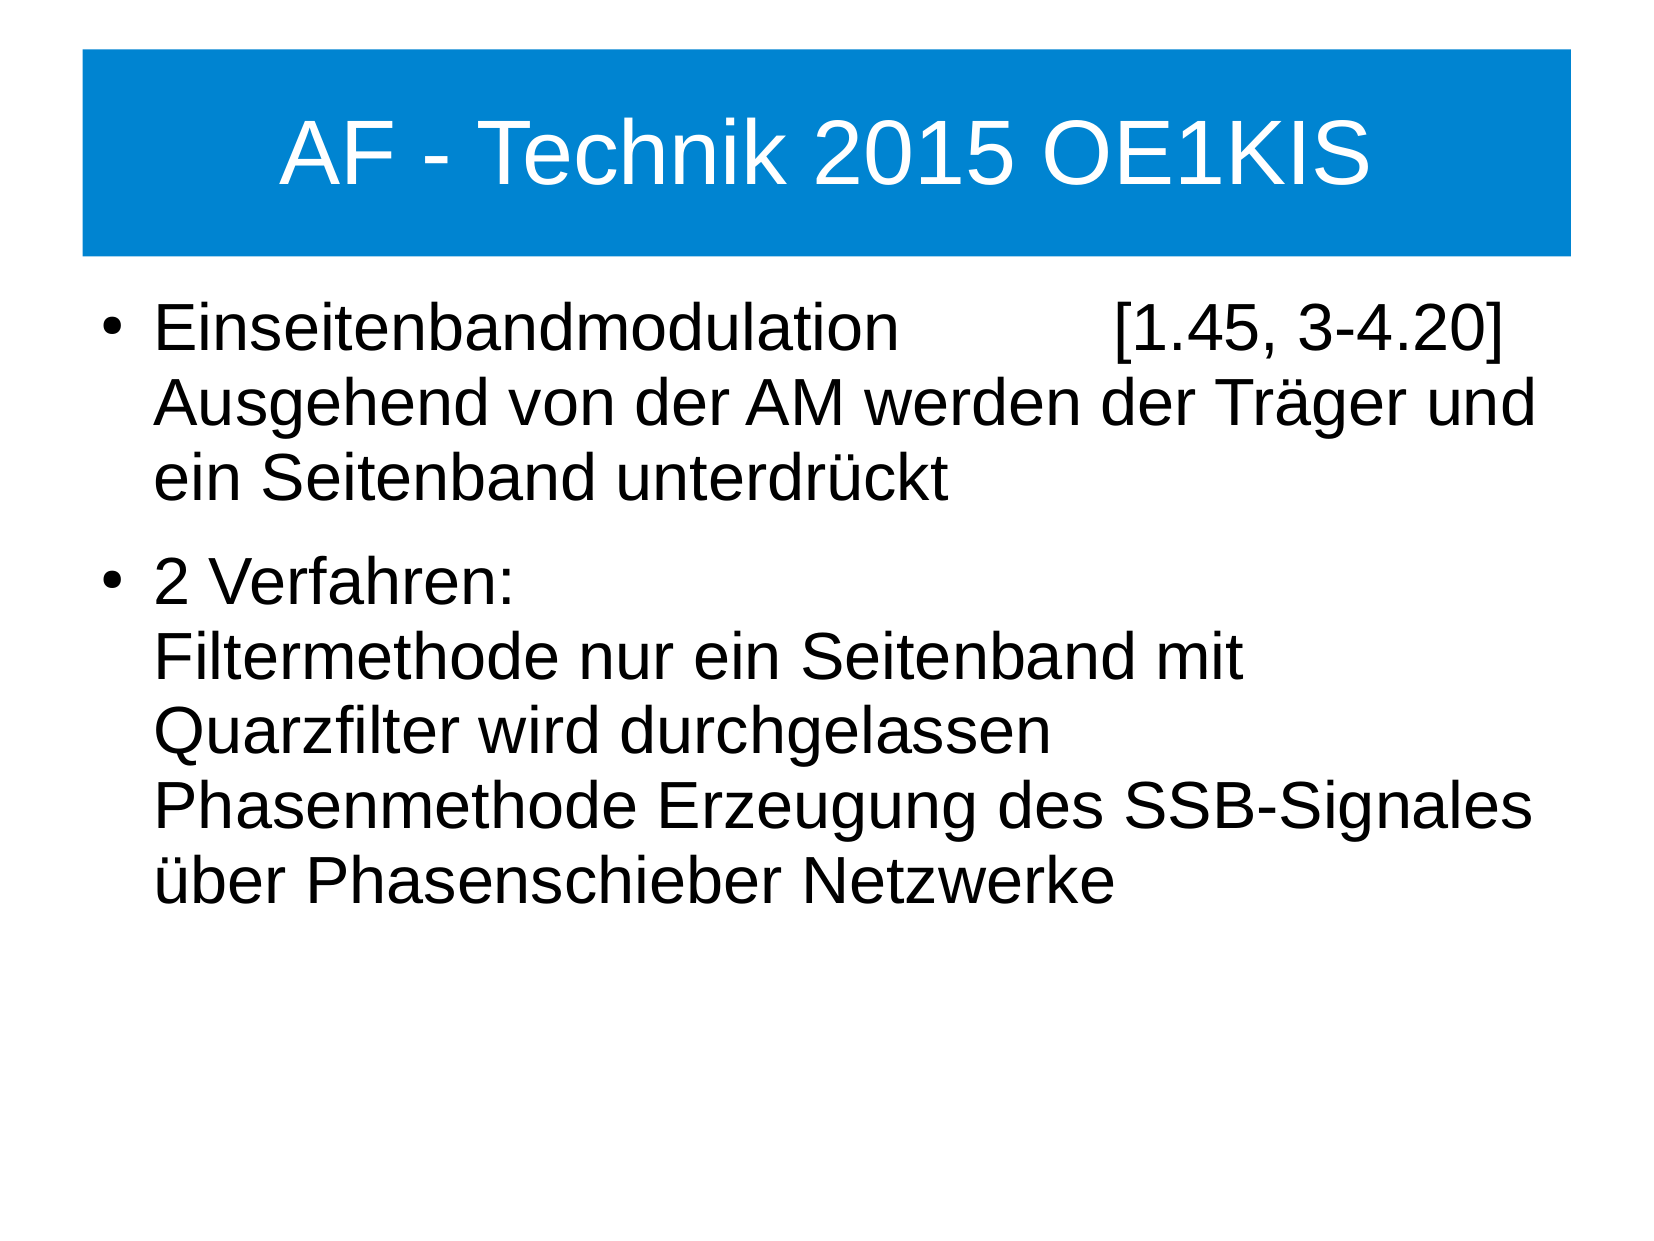

# AF - Technik 2015 OE1KIS
Einseitenbandmodulation			[1.45, 3-4.20]
Ausgehend von der AM werden der Träger und ein Seitenband unterdrückt
2 Verfahren:
Filtermethode nur ein Seitenband mit Quarzfilter wird durchgelassen
Phasenmethode Erzeugung des SSB-Signales über Phasenschieber Netzwerke